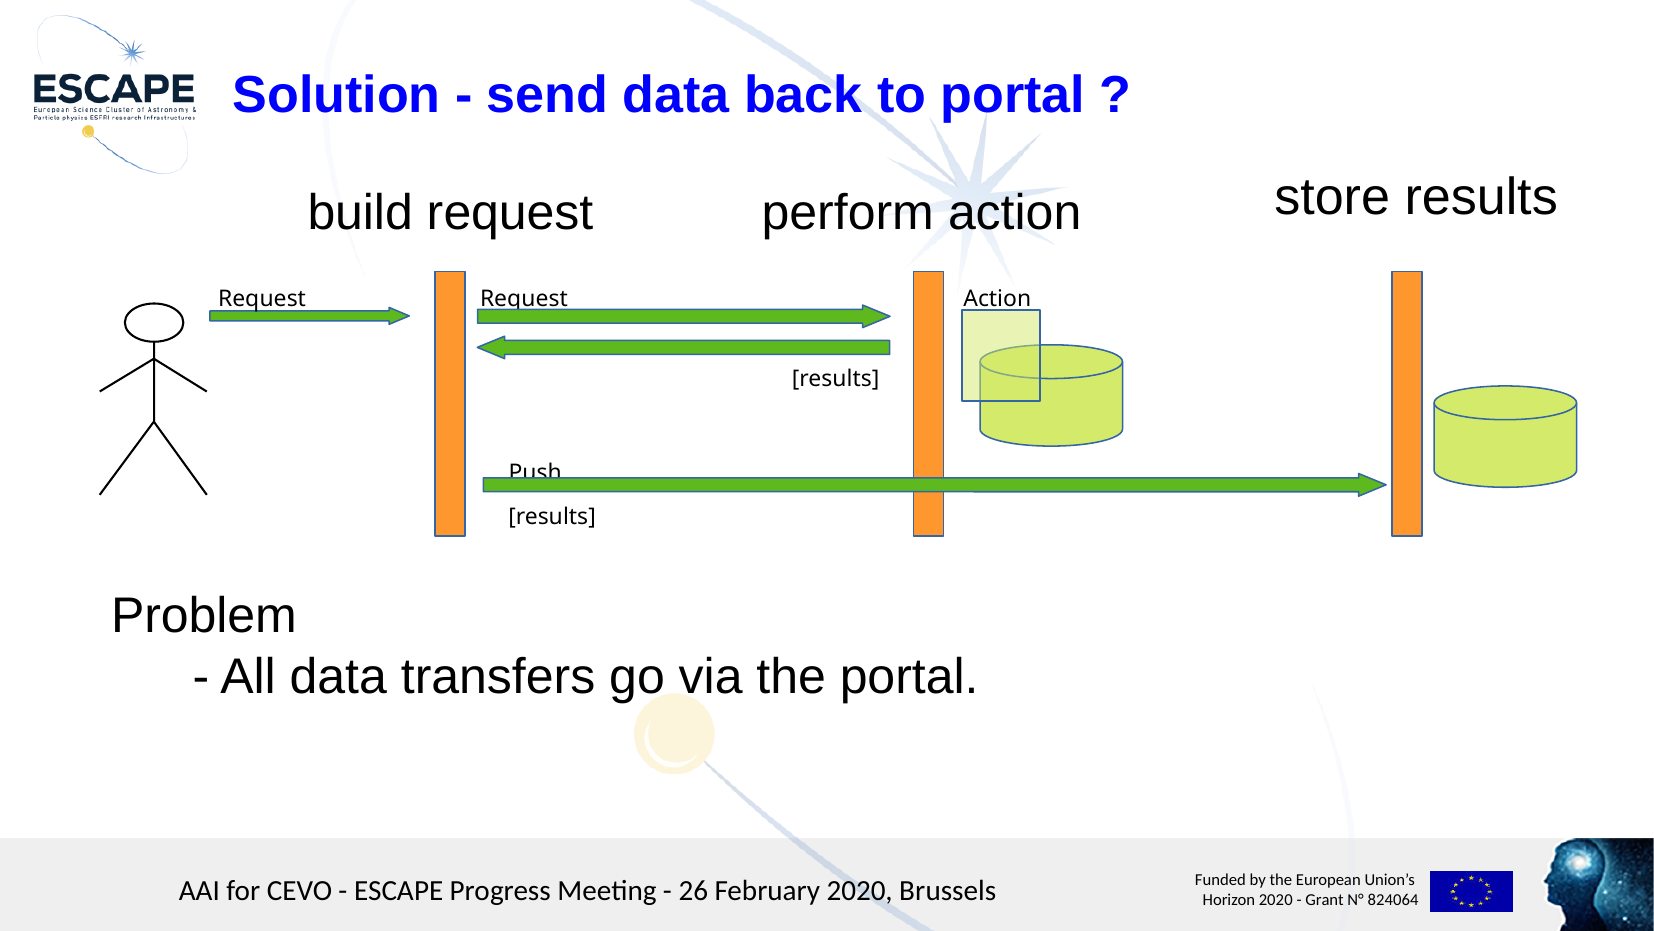

# Solution - send data back to portal ?
store results
build request
perform action
Action
Request
Request
[results]
Push
[results]
Problem
- All data transfers go via the portal.